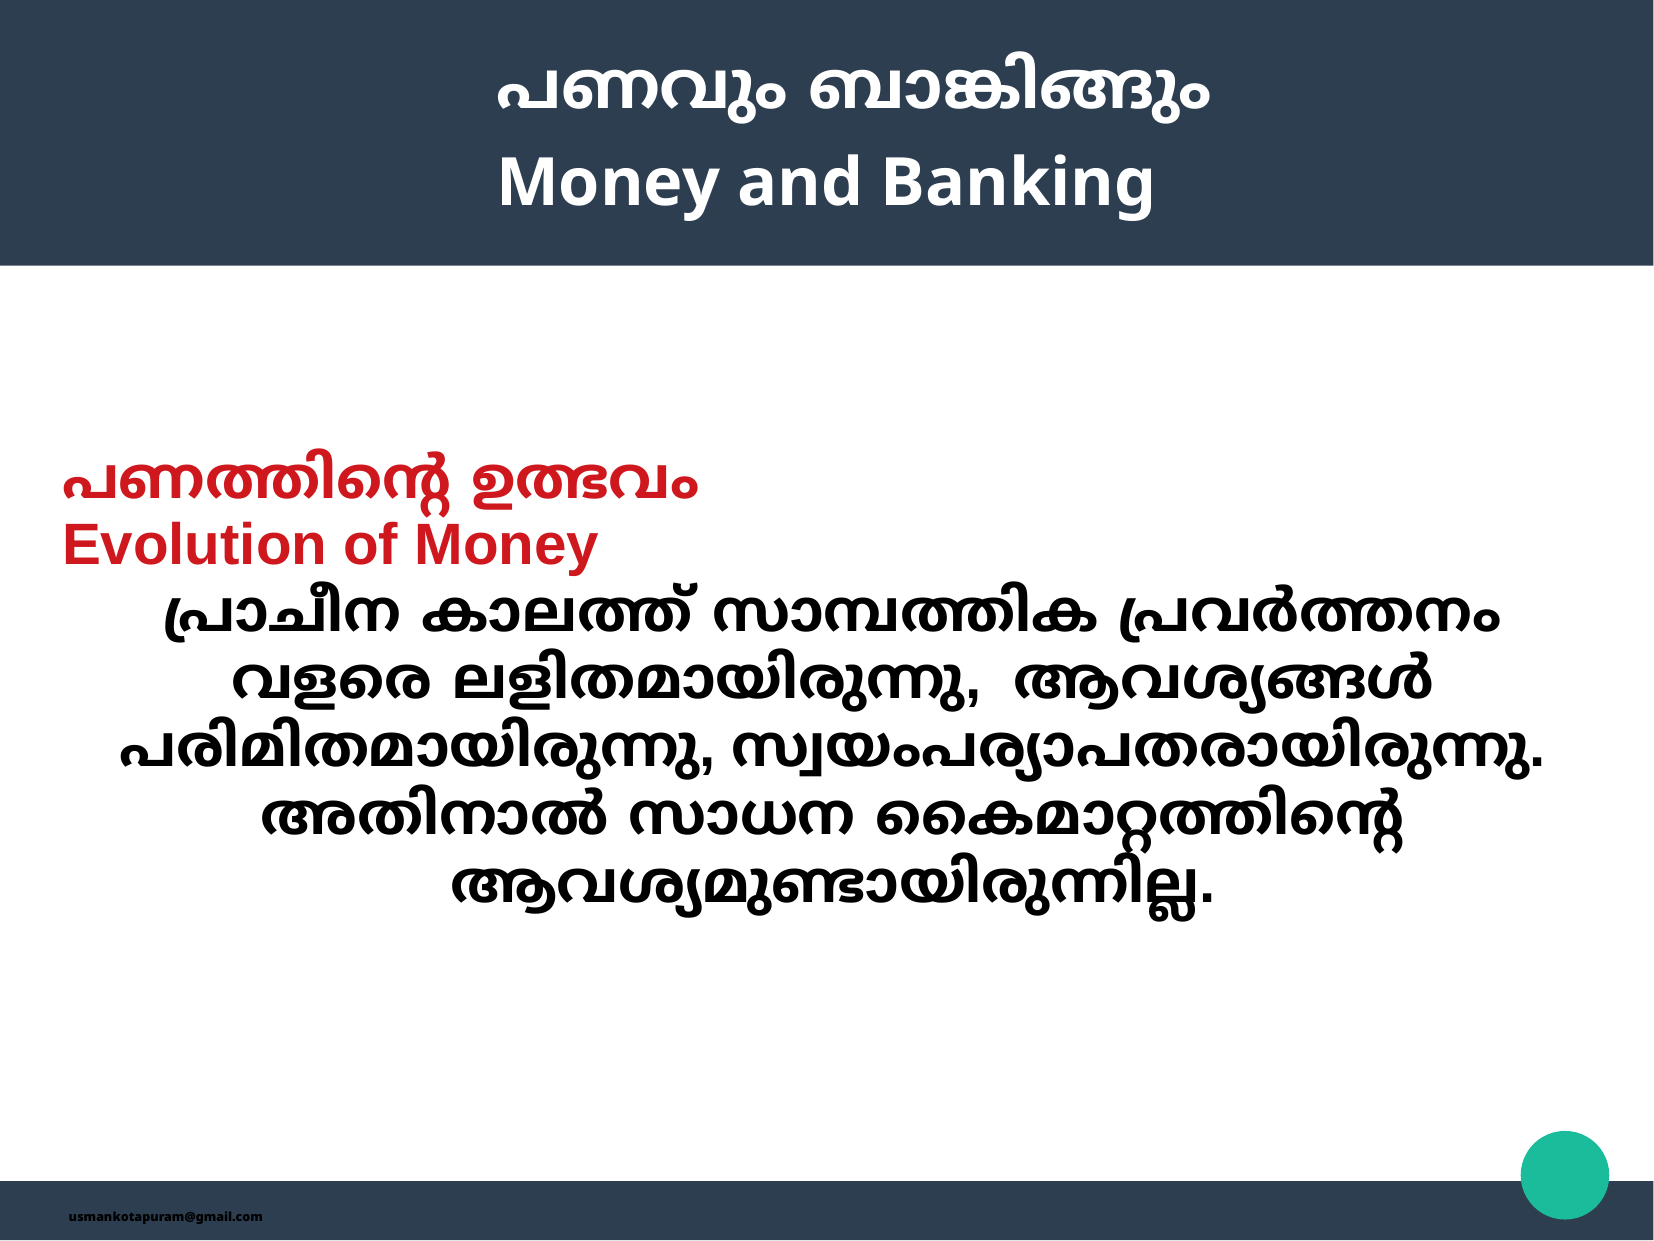

# പണവും ബാങ്കിങ്ങും Money and Banking
പണത്തിന്റെ ഉത്ഭവം
Evolution of Money
പ്രാചീന കാലത്ത് സാമ്പത്തിക പ്രവർത്തനം വളരെ ലളിതമായിരുന്നു, ആവശ്യങ്ങൾ പരിമിതമായിരുന്നു, സ്വയംപര്യാപതരായിരുന്നു. അതിനാൽ സാധന കൈമാറ്റത്തിന്റെ ആവശ്യമുണ്ടായിരുന്നില്ല.